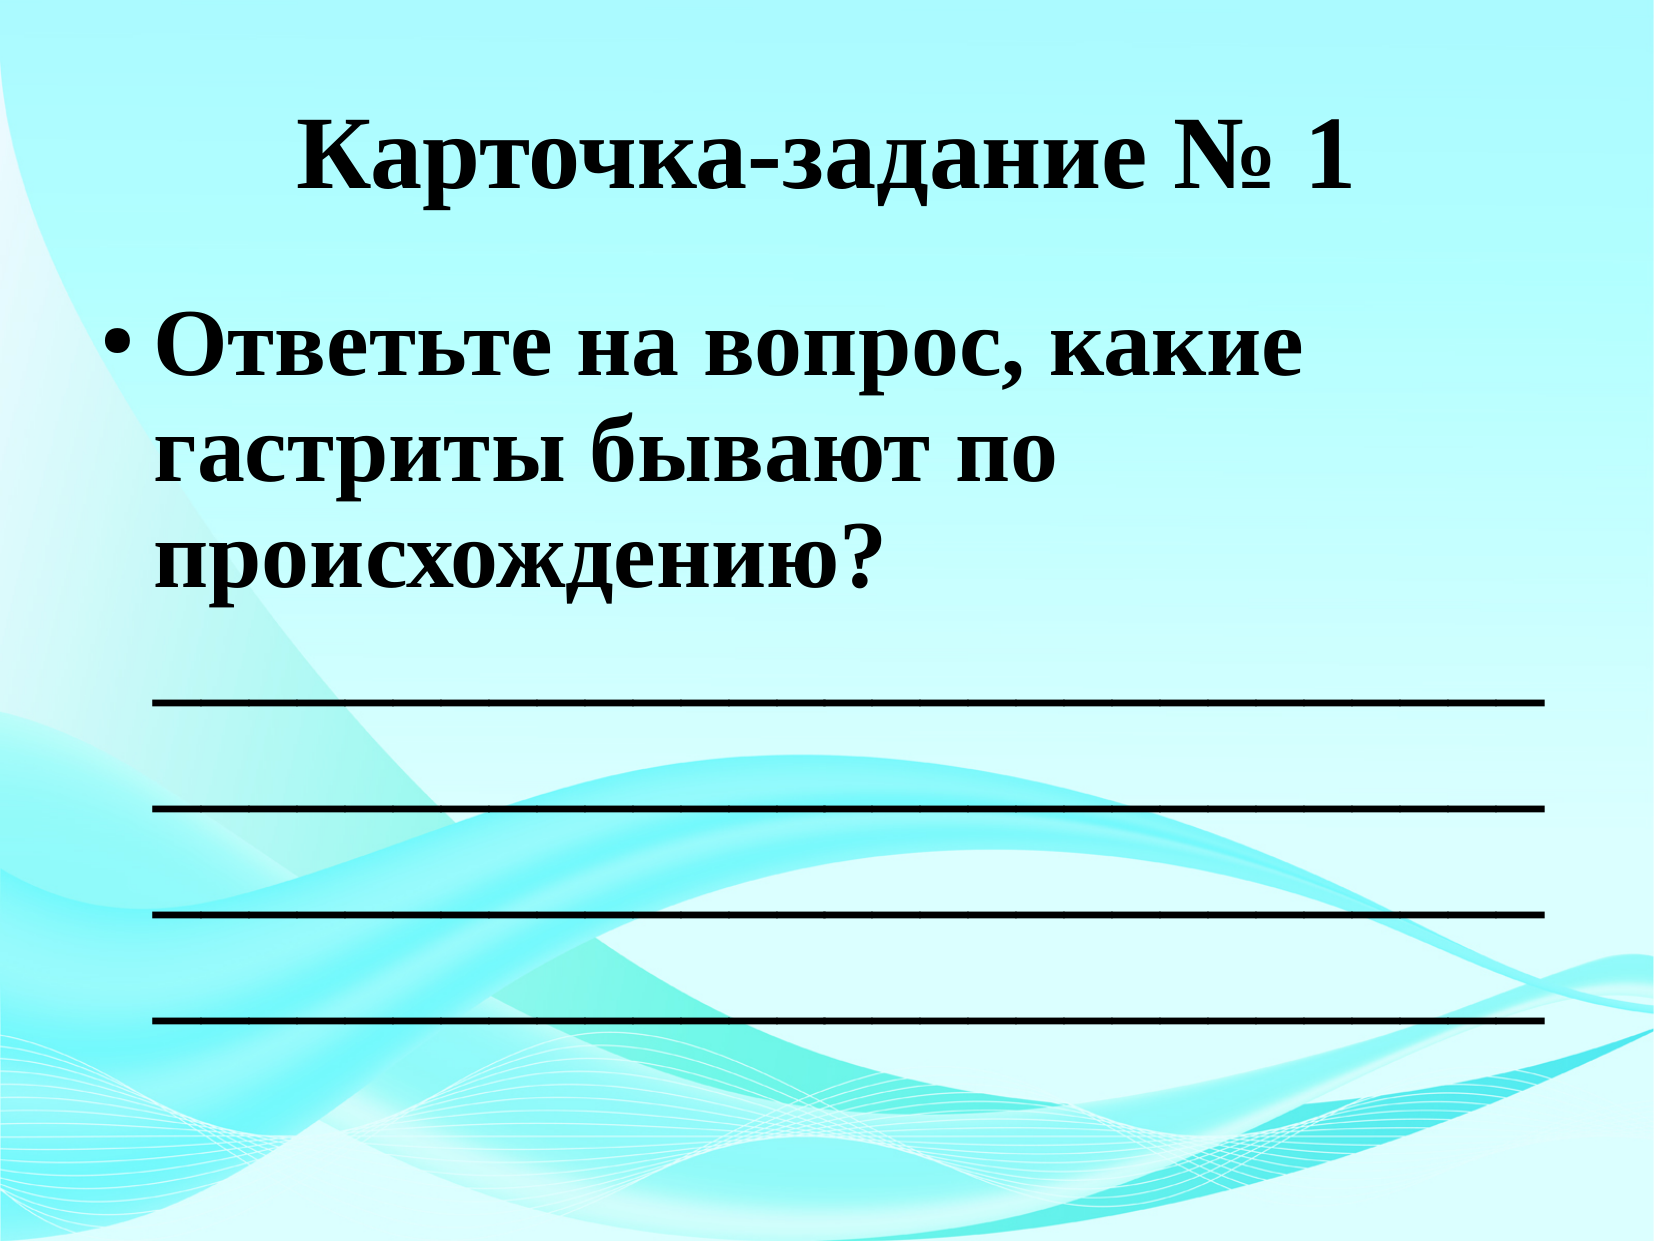

# Карточка-задание № 1
Ответьте на вопрос, какие гастриты бывают по происхождению?____________________________________________________________________________________________________________________